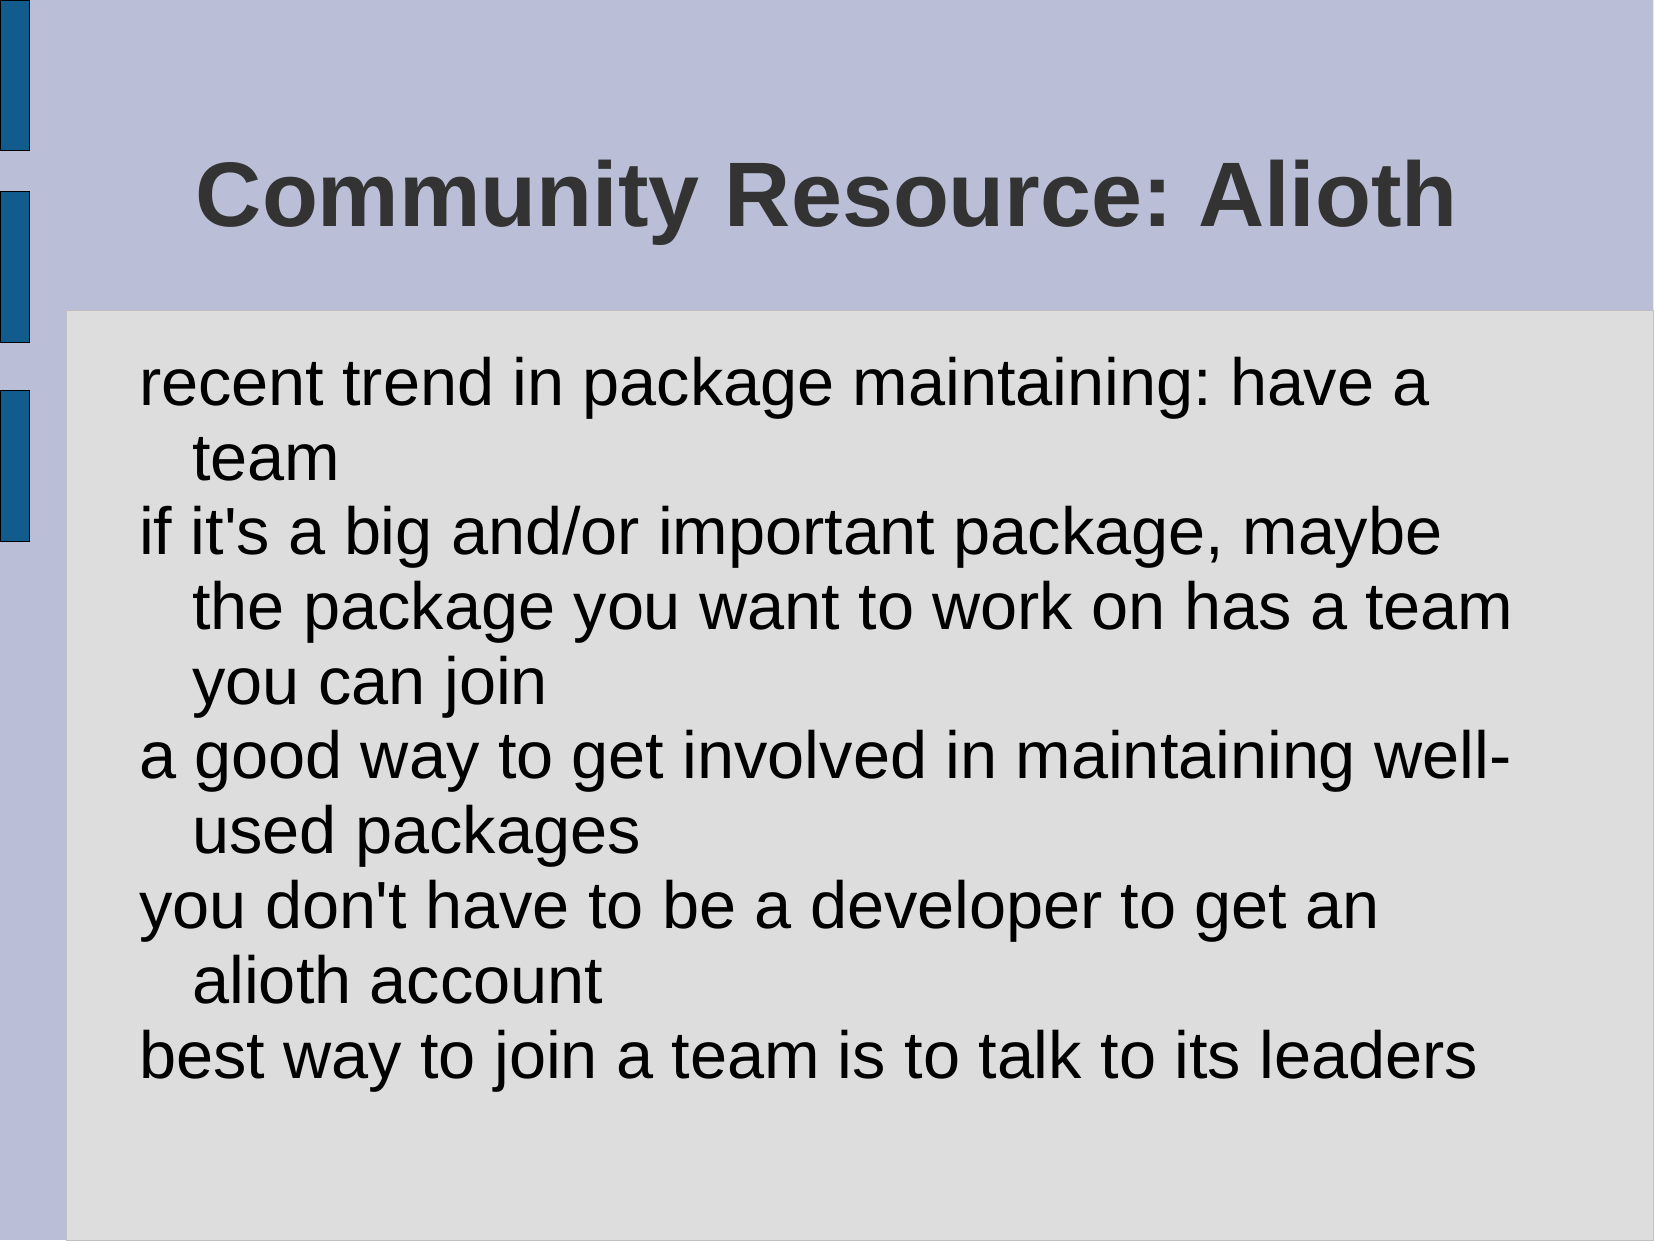

# Community Resource: Alioth
recent trend in package maintaining: have a team
if it's a big and/or important package, maybe the package you want to work on has a team you can join
a good way to get involved in maintaining well-used packages
you don't have to be a developer to get an alioth account
best way to join a team is to talk to its leaders